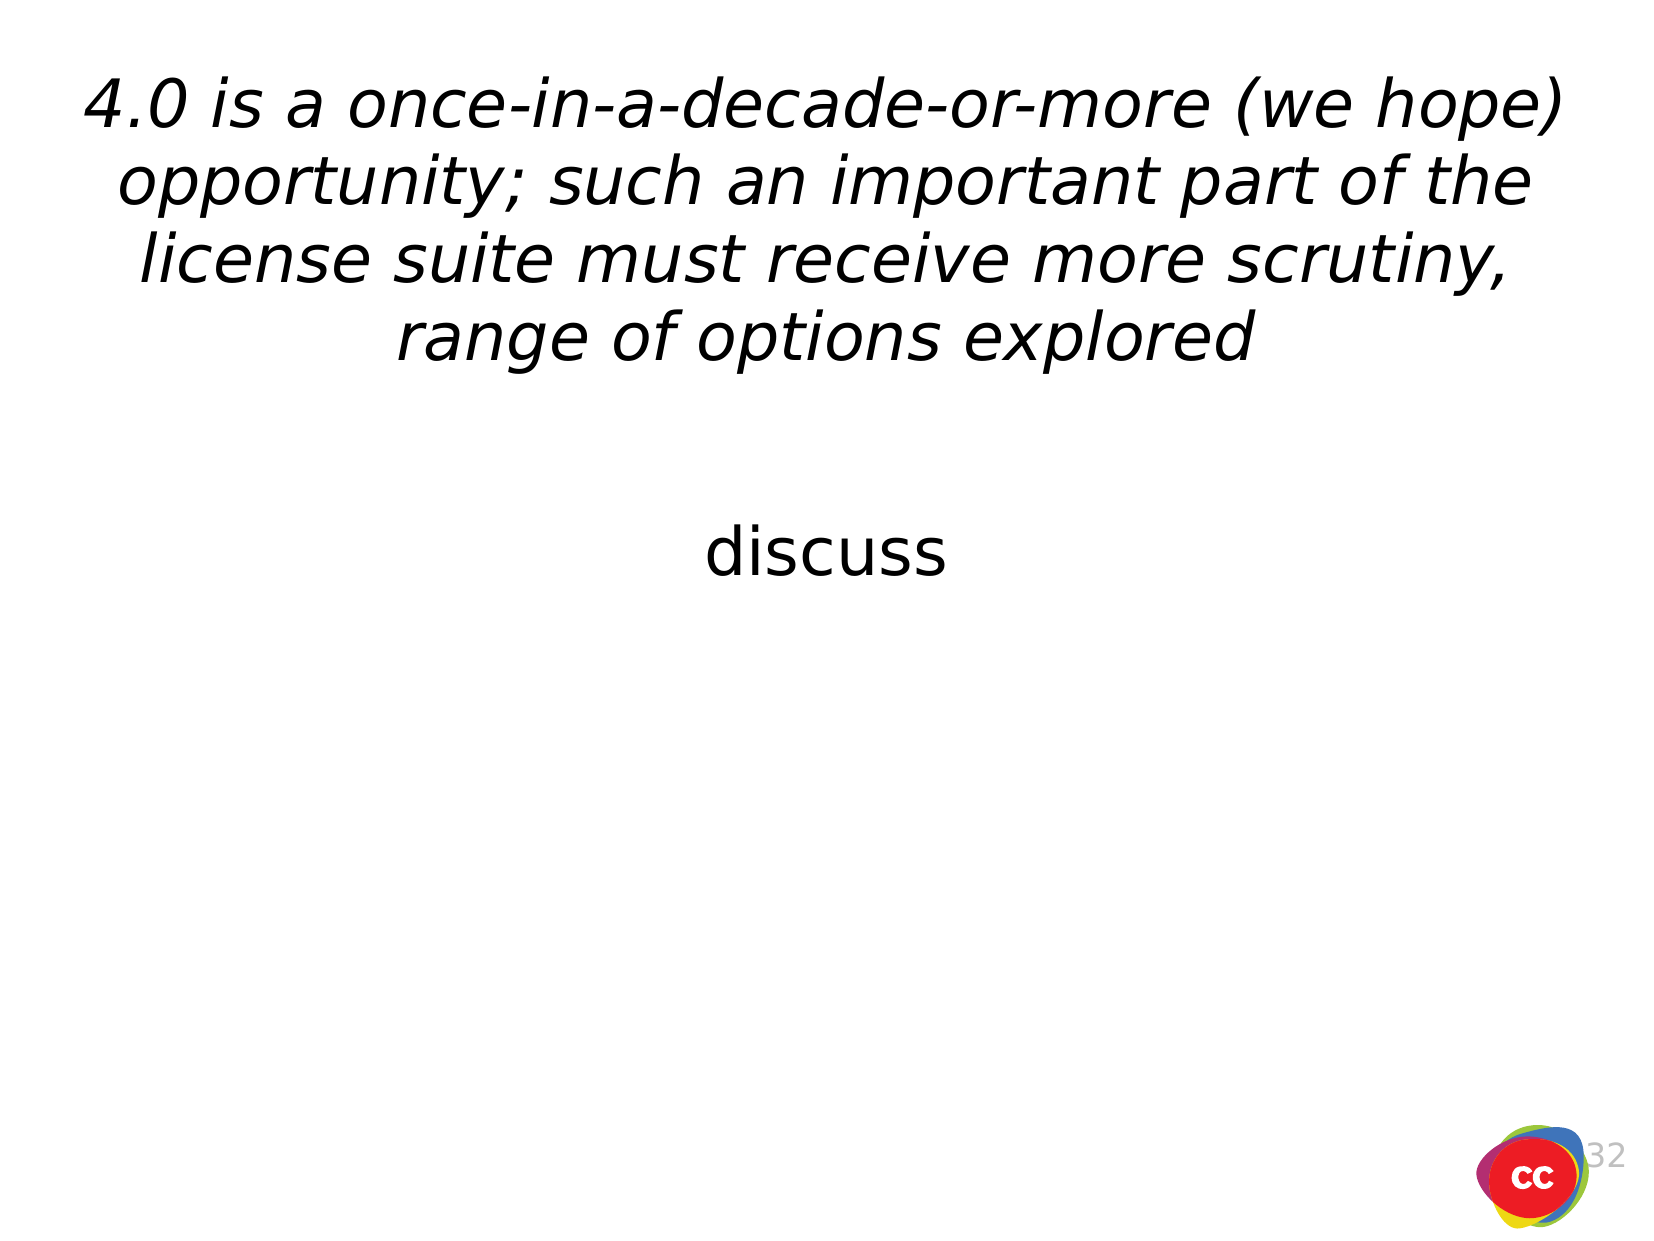

# 4.0 is a once-in-a-decade-or-more (we hope) opportunity; such an important part of the license suite must receive more scrutiny, range of options explored
discuss